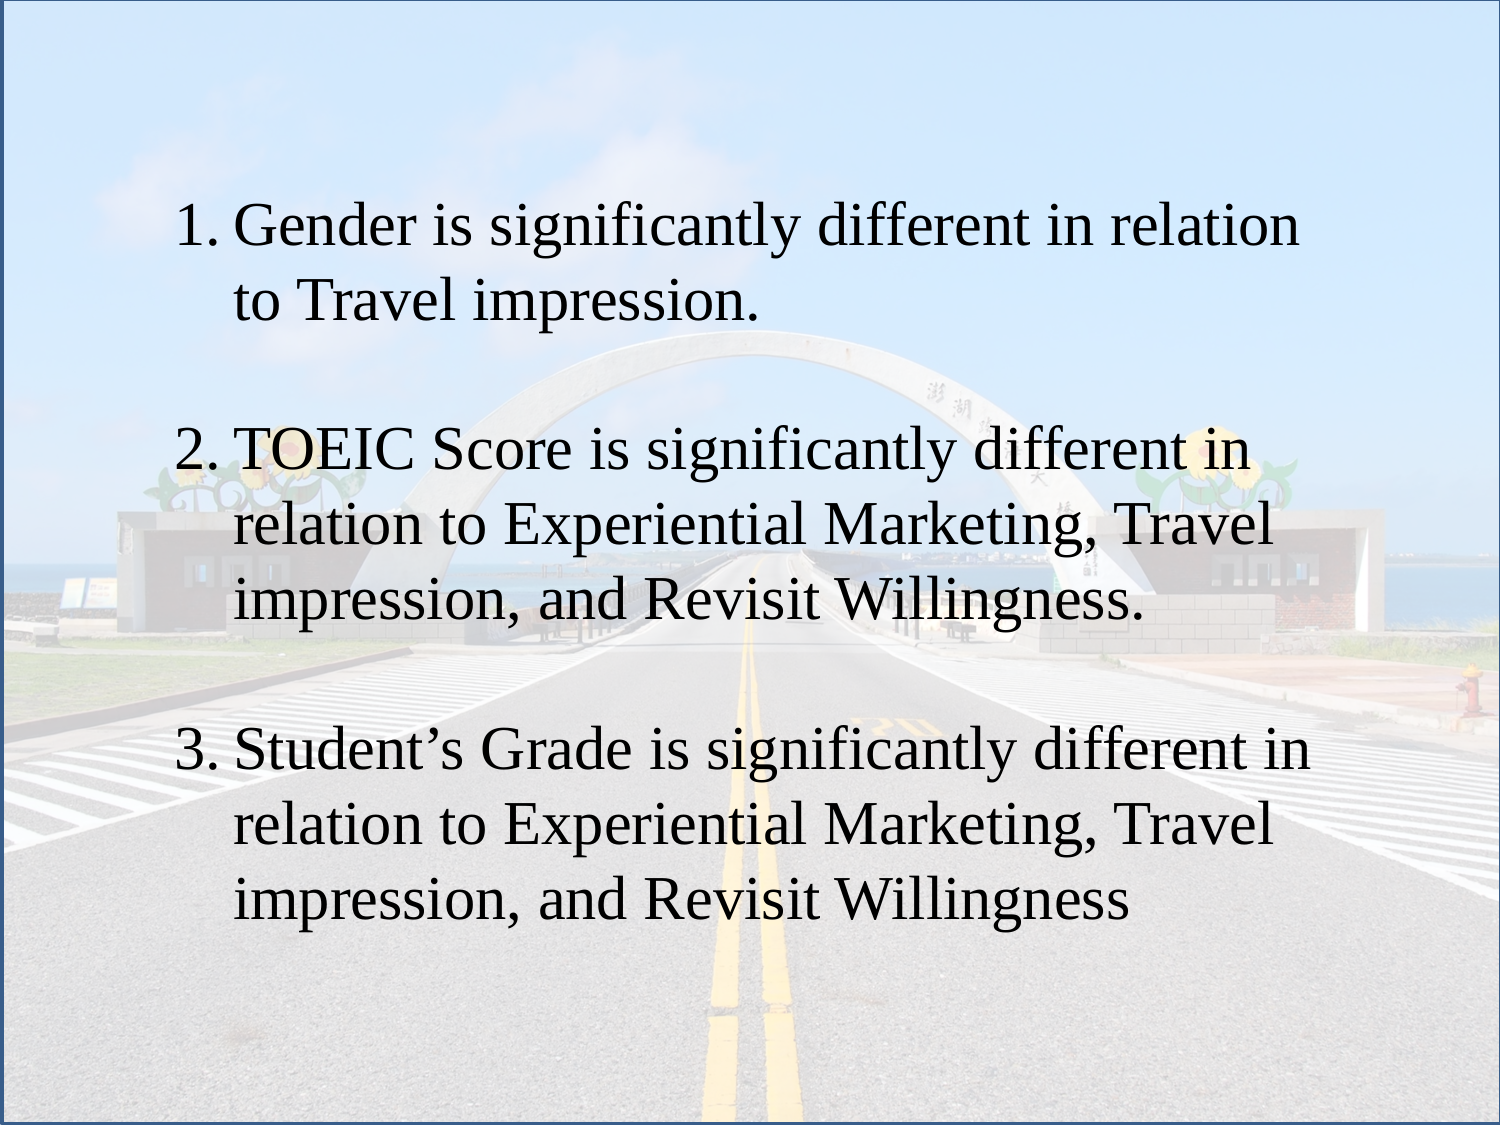

Gender is significantly different in relation to Travel impression.
TOEIC Score is significantly different in relation to Experiential Marketing, Travel impression, and Revisit Willingness.
Student’s Grade is significantly different in relation to Experiential Marketing, Travel impression, and Revisit Willingness